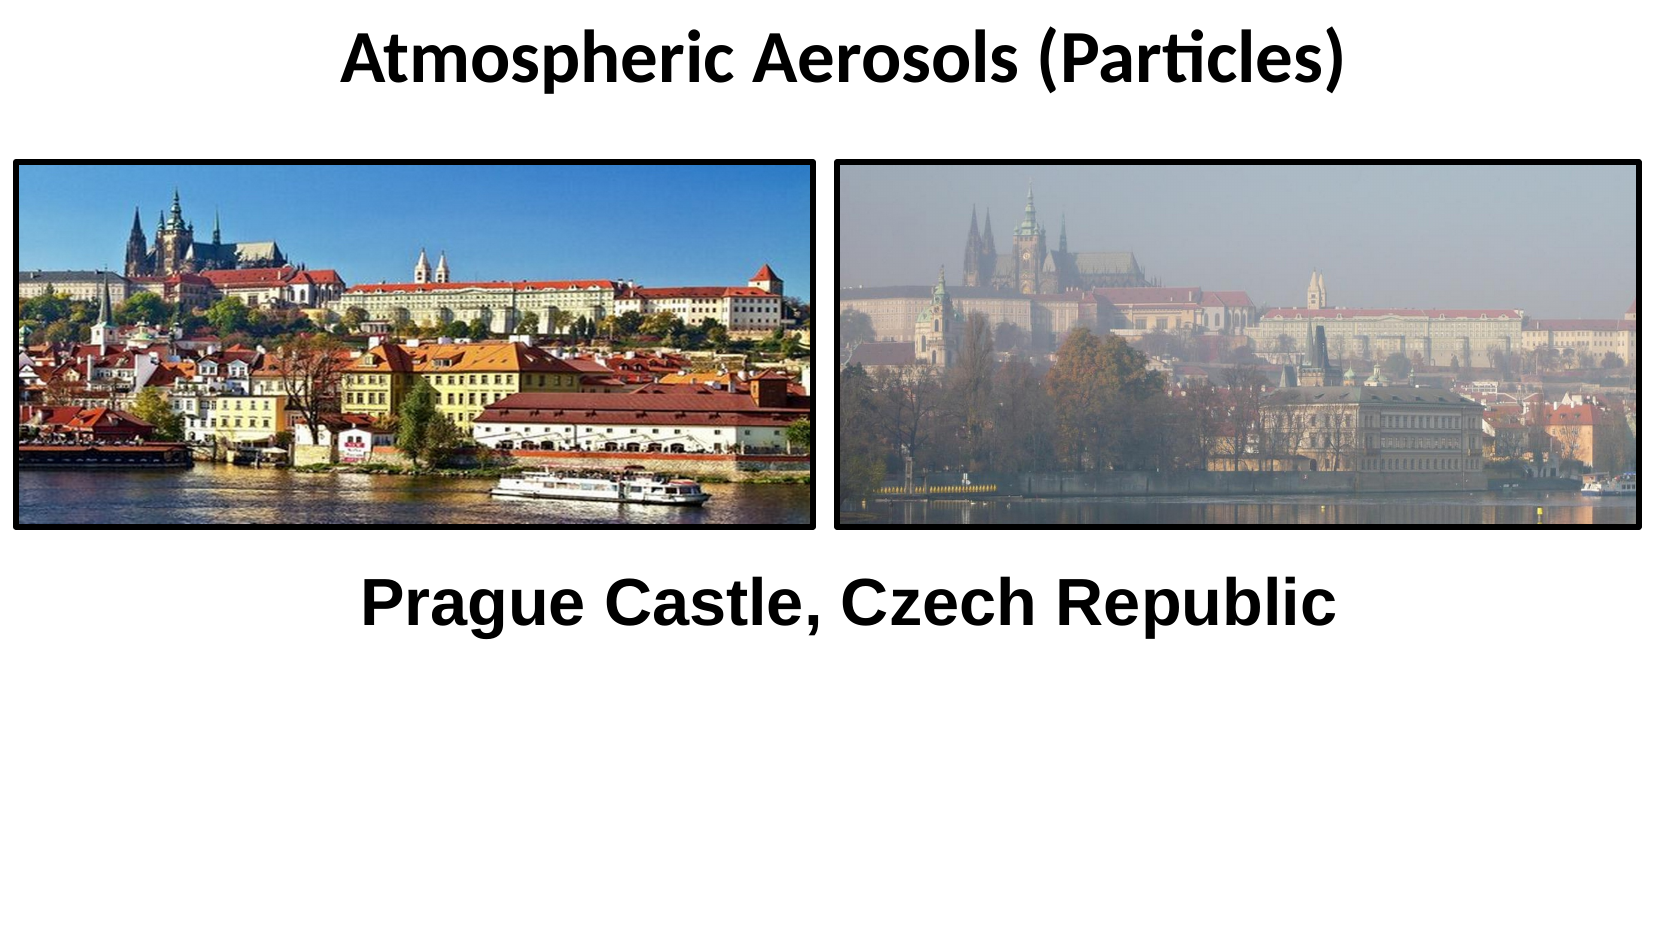

Atmospheric Aerosols (Particles)
# Atmospheric (Aerosols) Particles
1000 of particles in
Prague Castle, Czech Republic